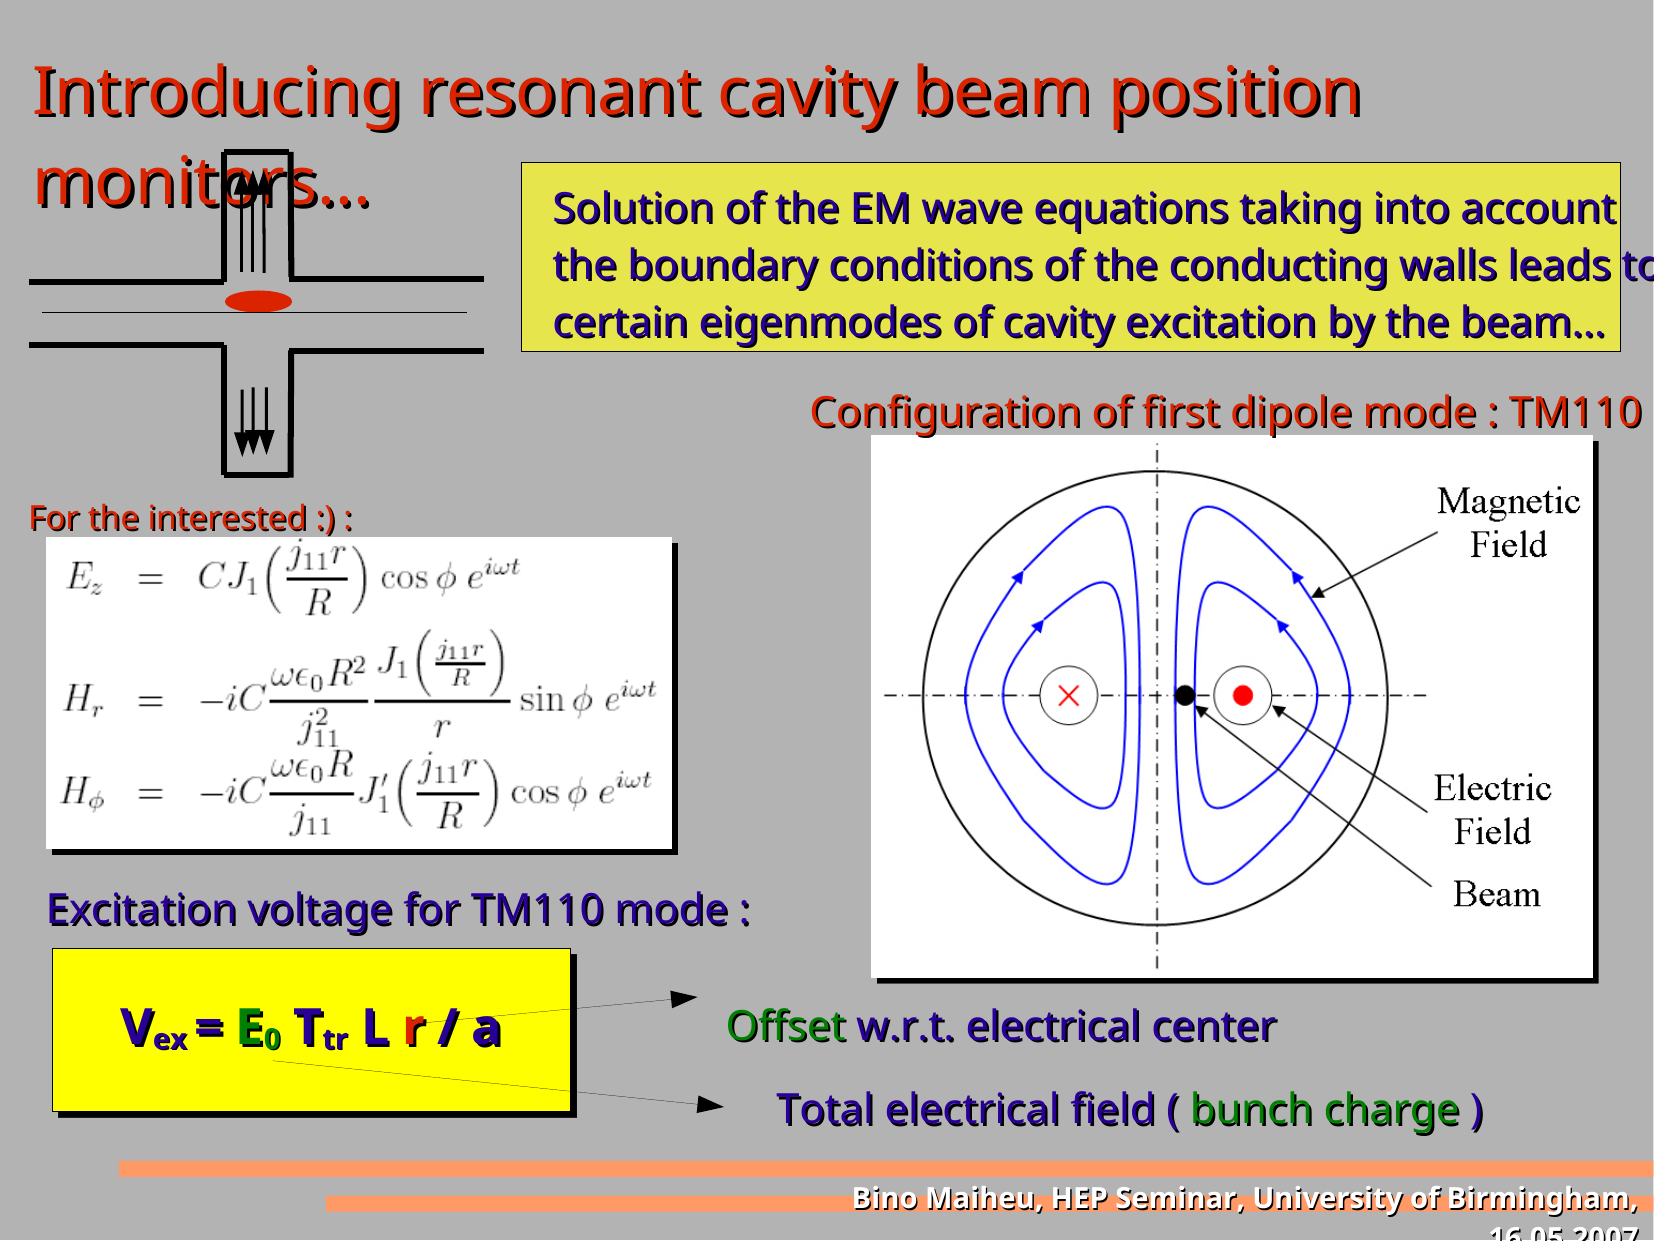

Introducing resonant cavity beam position monitors...
Solution of the EM wave equations taking into account
the boundary conditions of the conducting walls leads to
certain eigenmodes of cavity excitation by the beam...
Configuration of first dipole mode : TM110
For the interested :) :
Excitation voltage for TM110 mode :
Vex = E0 Ttr L r / a
Offset w.r.t. electrical center
Total electrical field ( bunch charge )
Bino Maiheu, HEP Seminar, University of Birmingham, 16.05.2007